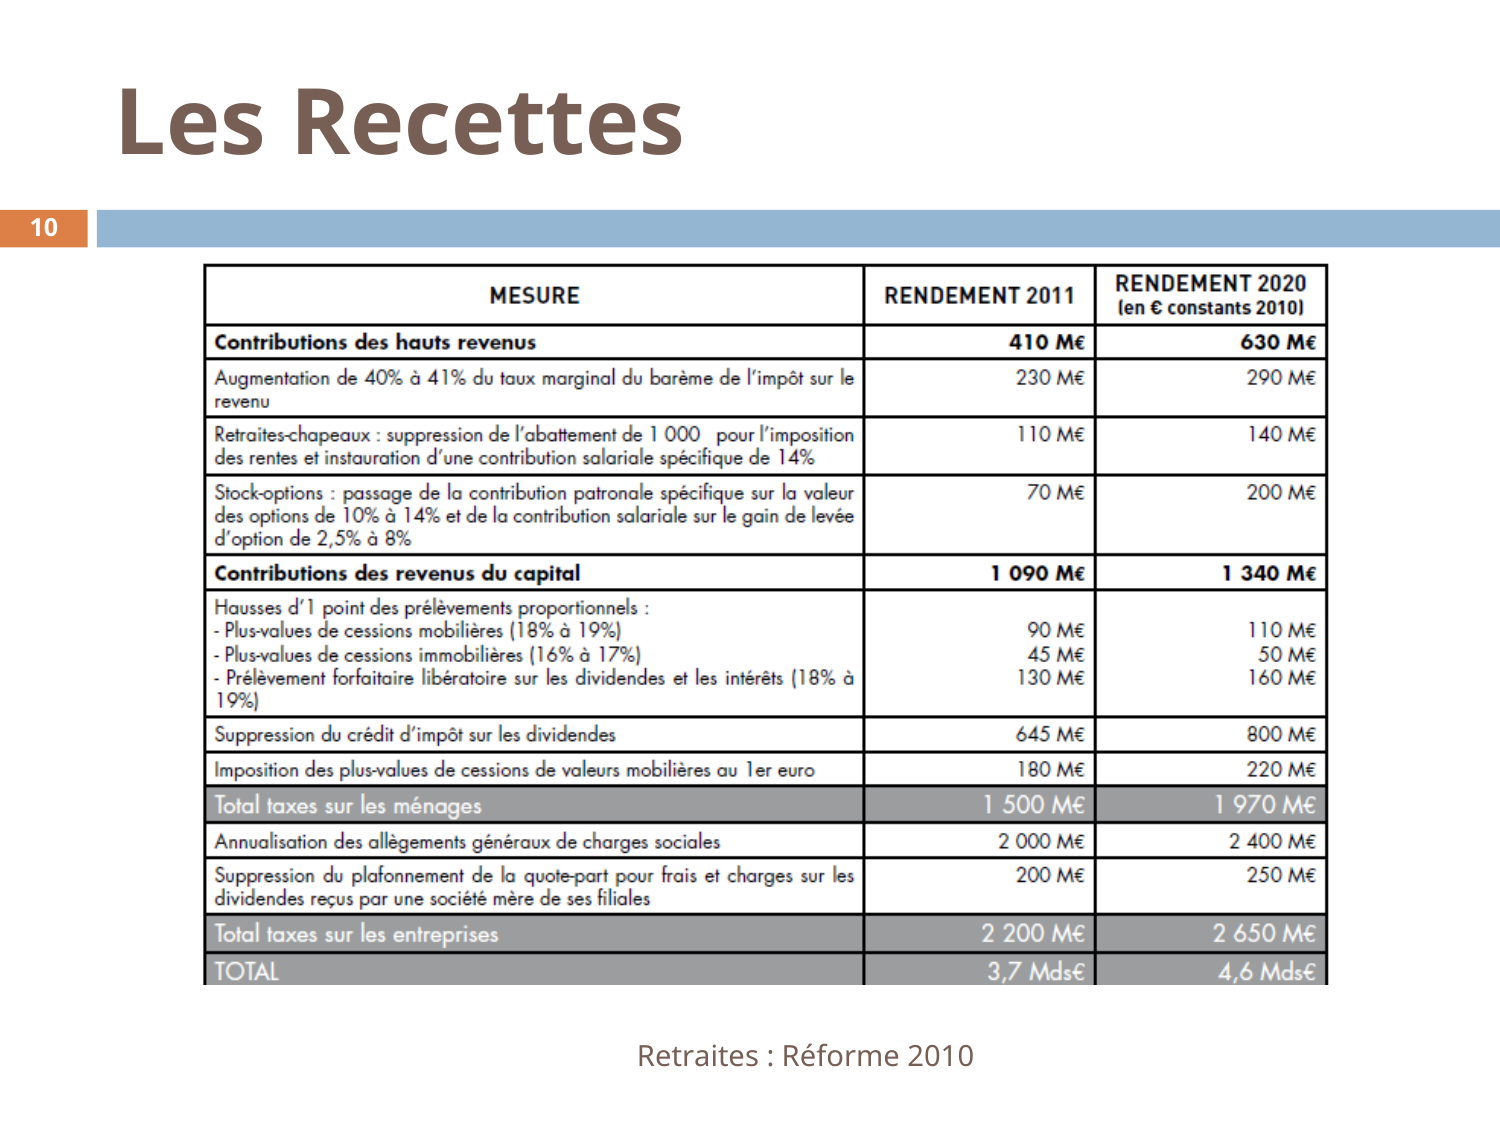

# Les Recettes
Retraites : Réforme 2010